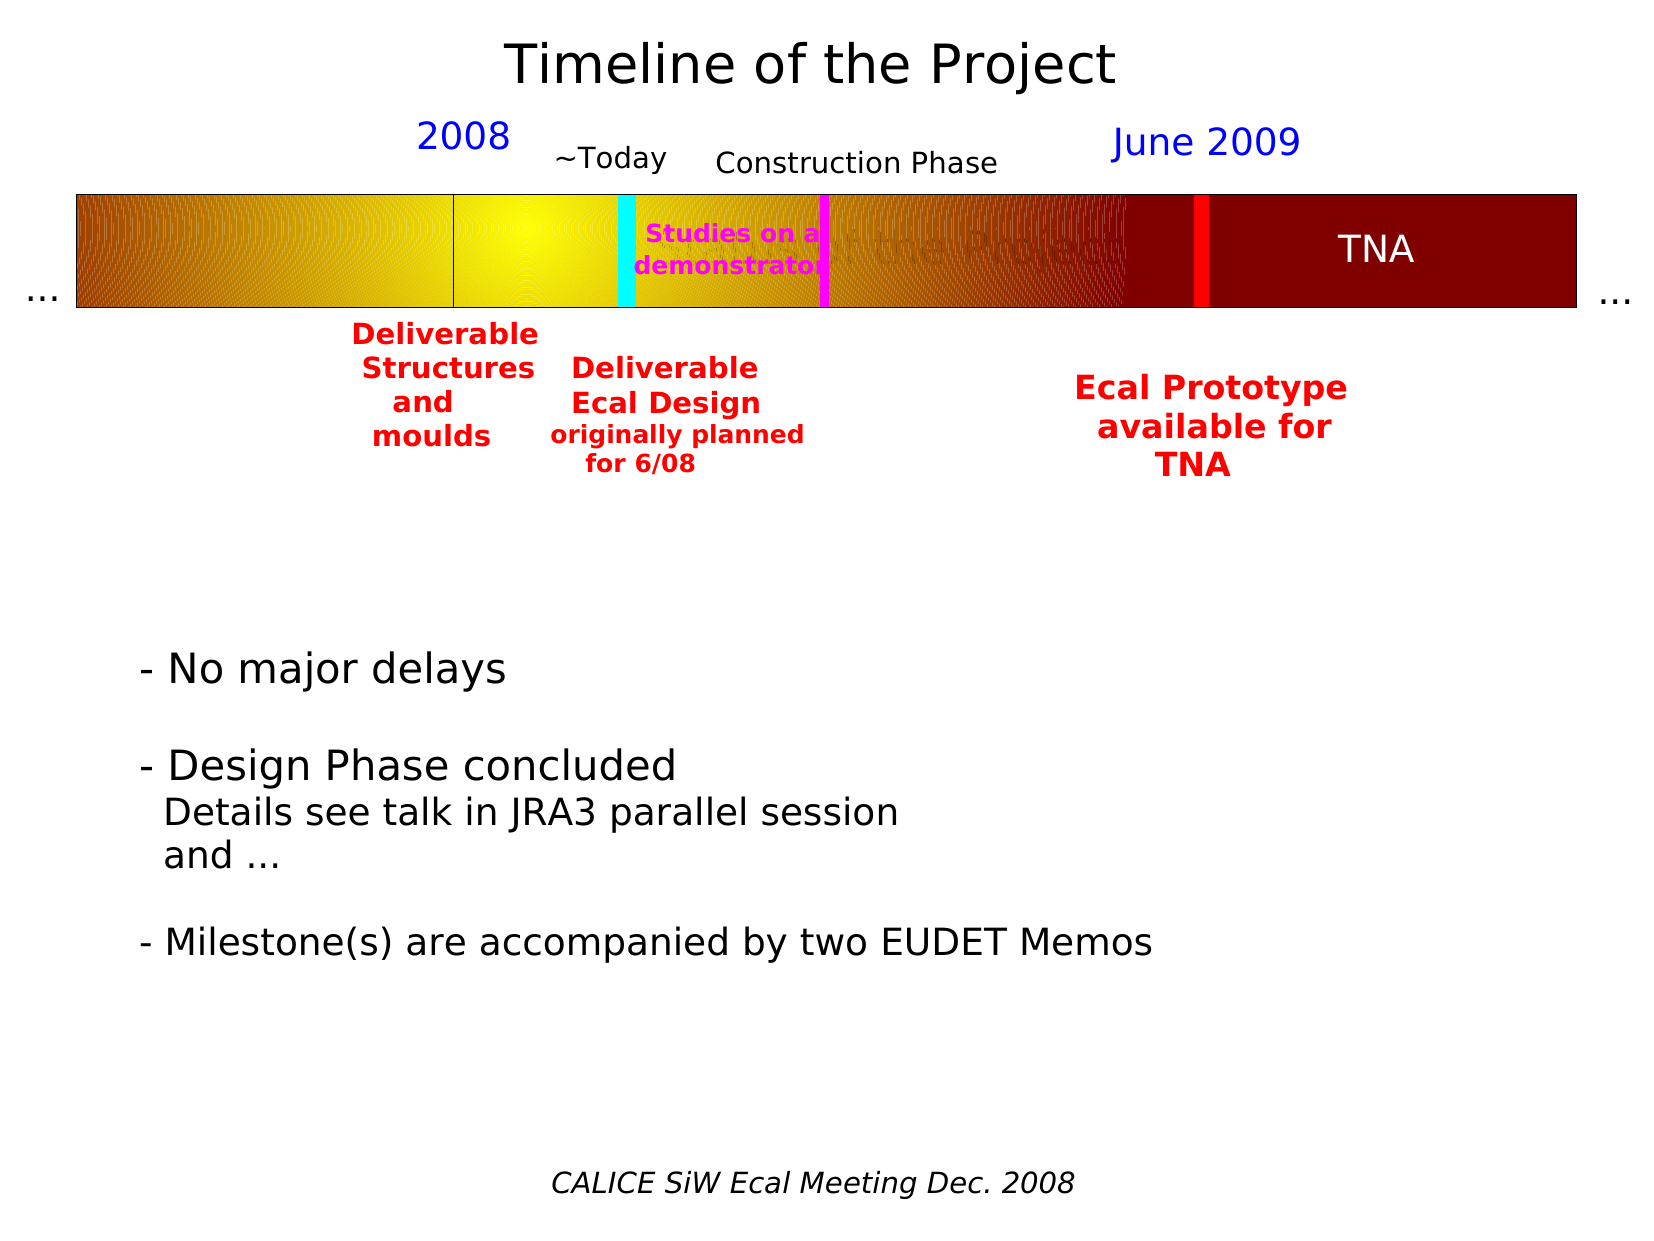

Timeline of the Project
2008
June 2009
~Today
Construction Phase
 Studies on a
demonstrator
Status of the Project
TNA
...
...
 Deliverable
 Structures
 and
 moulds
 Deliverable
 Ecal Design
originally planned
 for 6/08
Ecal Prototype
 available for
 TNA
- No major delays
- Design Phase concluded
 Details see talk in JRA3 parallel session
 and ...
- Milestone(s) are accompanied by two EUDET Memos